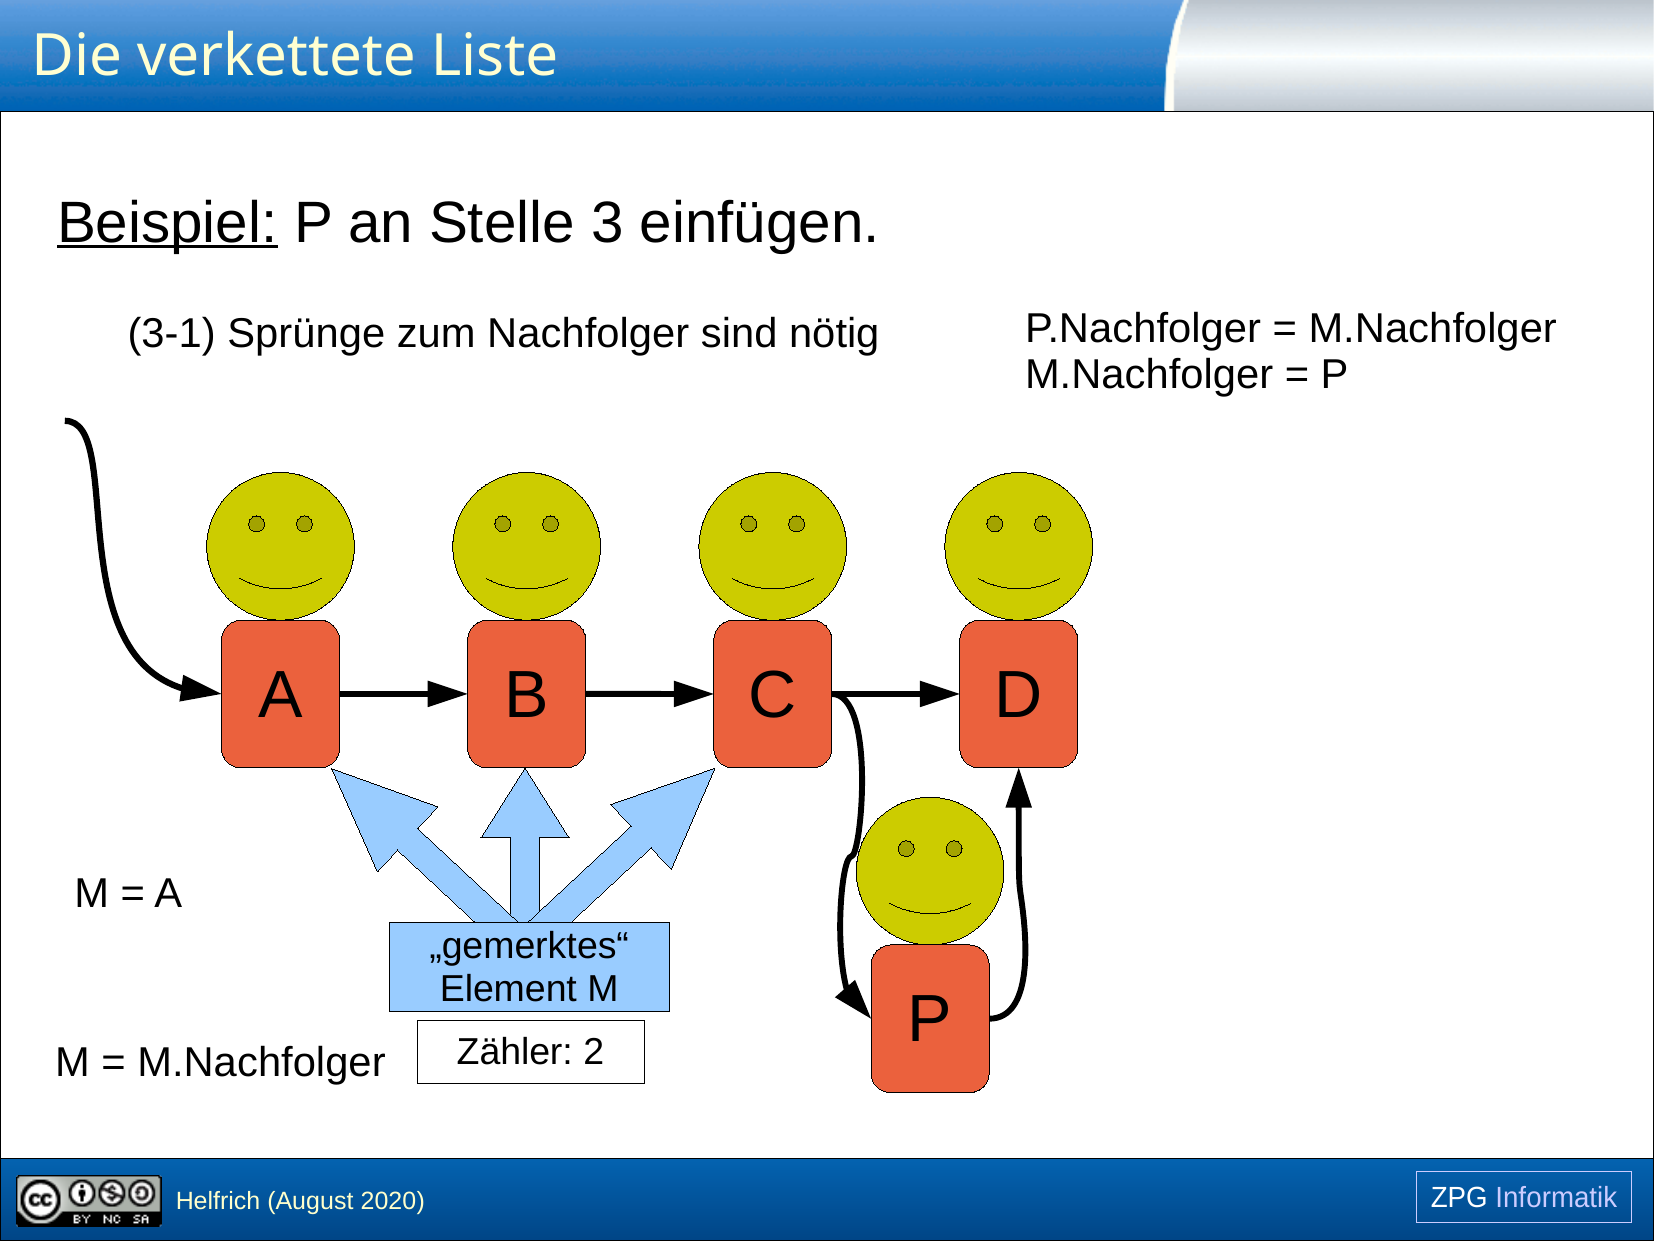

# Die verkettete Liste
Beispiel: P an Stelle 3 einfügen.
P.Nachfolger = M.Nachfolger
M.Nachfolger = P
(3-1) Sprünge zum Nachfolger sind nötig
A
B
C
D
M = A
„gemerktes“
Element M
P
Zähler: 0
Zähler: 1
Zähler: 2
M = M.Nachfolger